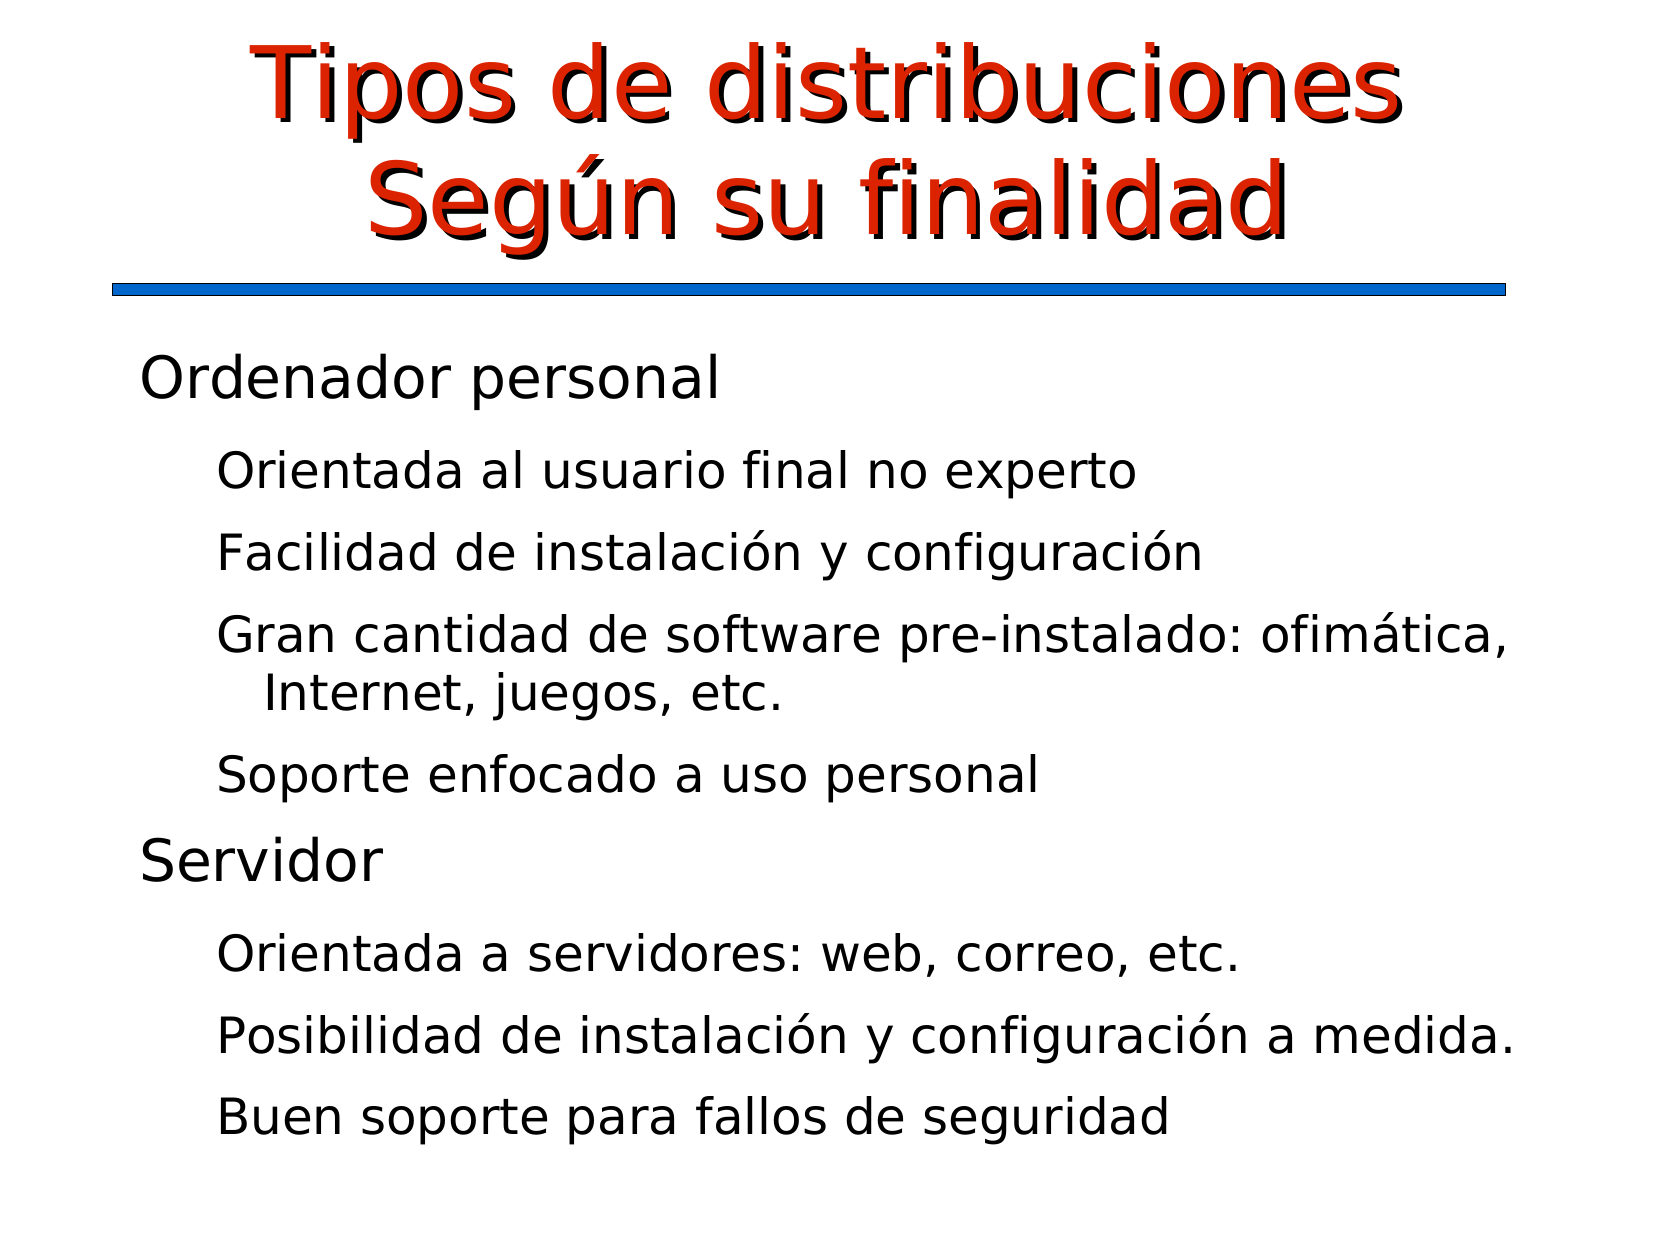

# Tipos de distribuciones Según su finalidad
Ordenador personal
Orientada al usuario final no experto
Facilidad de instalación y configuración
Gran cantidad de software pre-instalado: ofimática, Internet, juegos, etc.
Soporte enfocado a uso personal
Servidor
Orientada a servidores: web, correo, etc.
Posibilidad de instalación y configuración a medida.
Buen soporte para fallos de seguridad